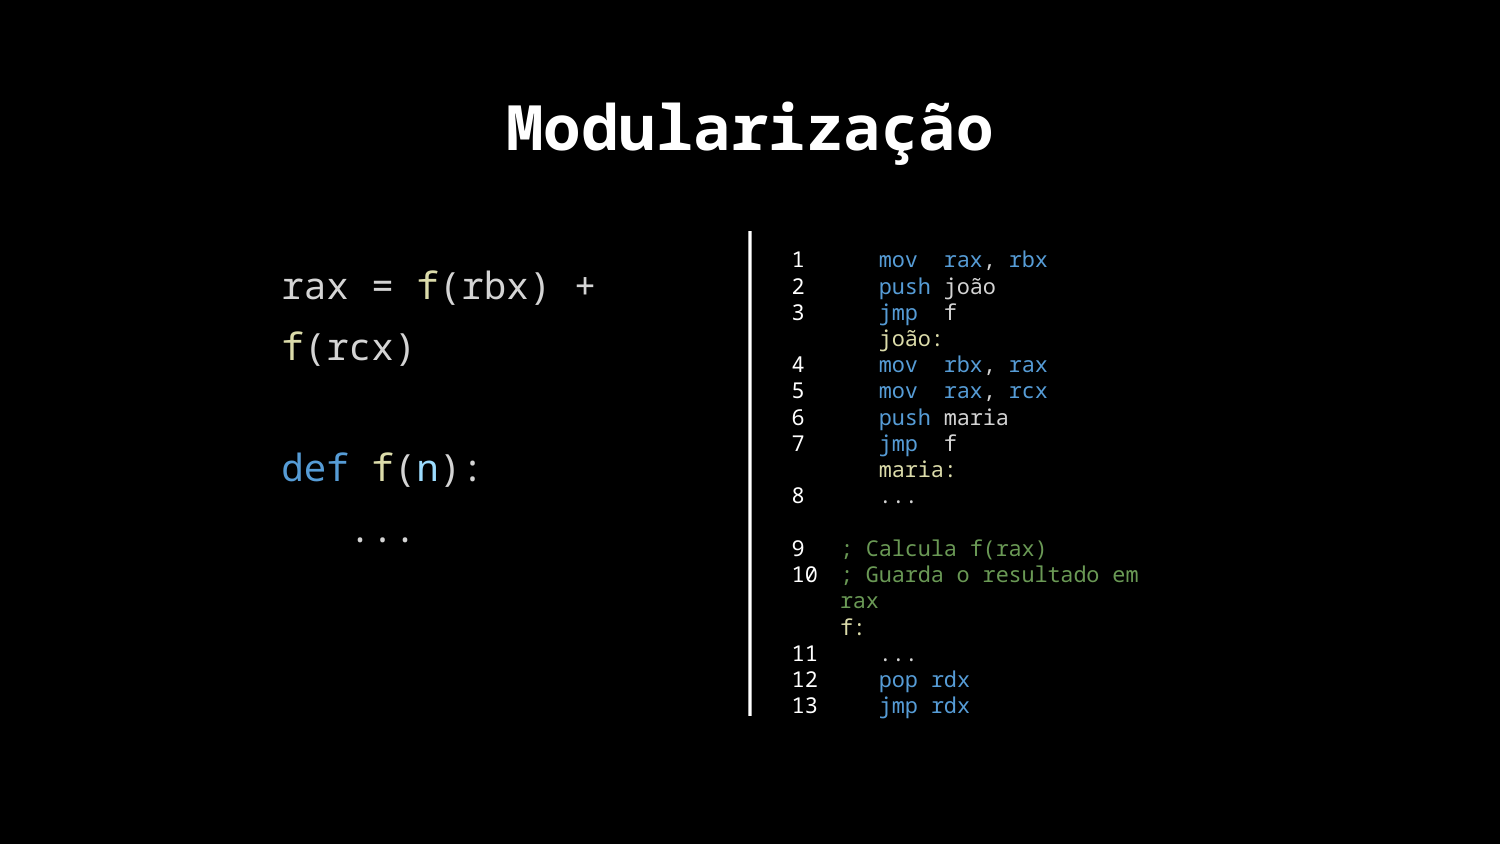

# Modularização
rax = f(rbx) + f(rcx)
def f(n):
 ...
 mov rax, rbx
 push joão
 jmp f
 joão:
 mov rbx, rax
 mov rax, rcx
 push maria
 jmp f
 maria:
 ...
; Calcula f(rax)
; Guarda o resultado em rax
f:
 ...
 pop rdx
 jmp rdx